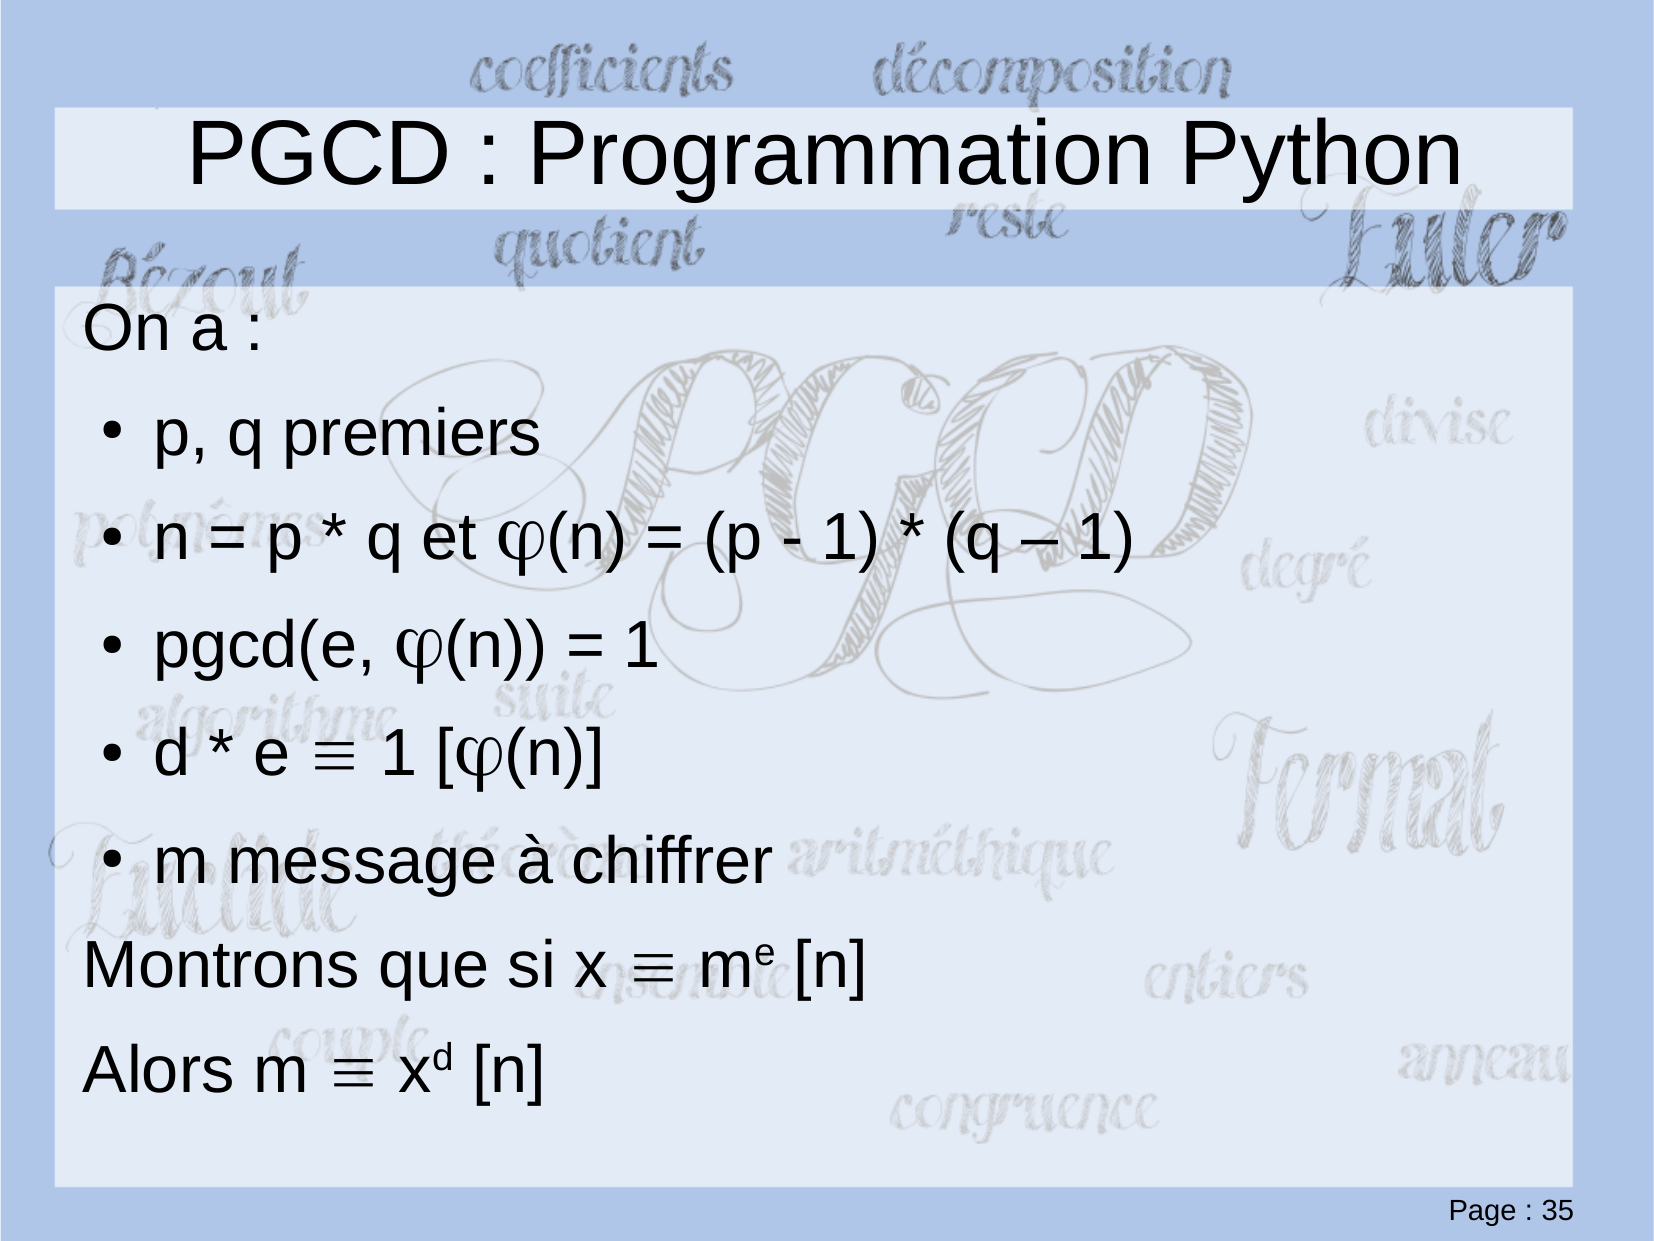

# PGCD : Programmation Python
On a :
p, q premiers
n = p * q et j(n) = (p - 1) * (q – 1)
pgcd(e, j(n)) = 1
d * e º 1 [j(n)]
m message à chiffrer
Montrons que si x º me [n]
Alors m º xd [n]